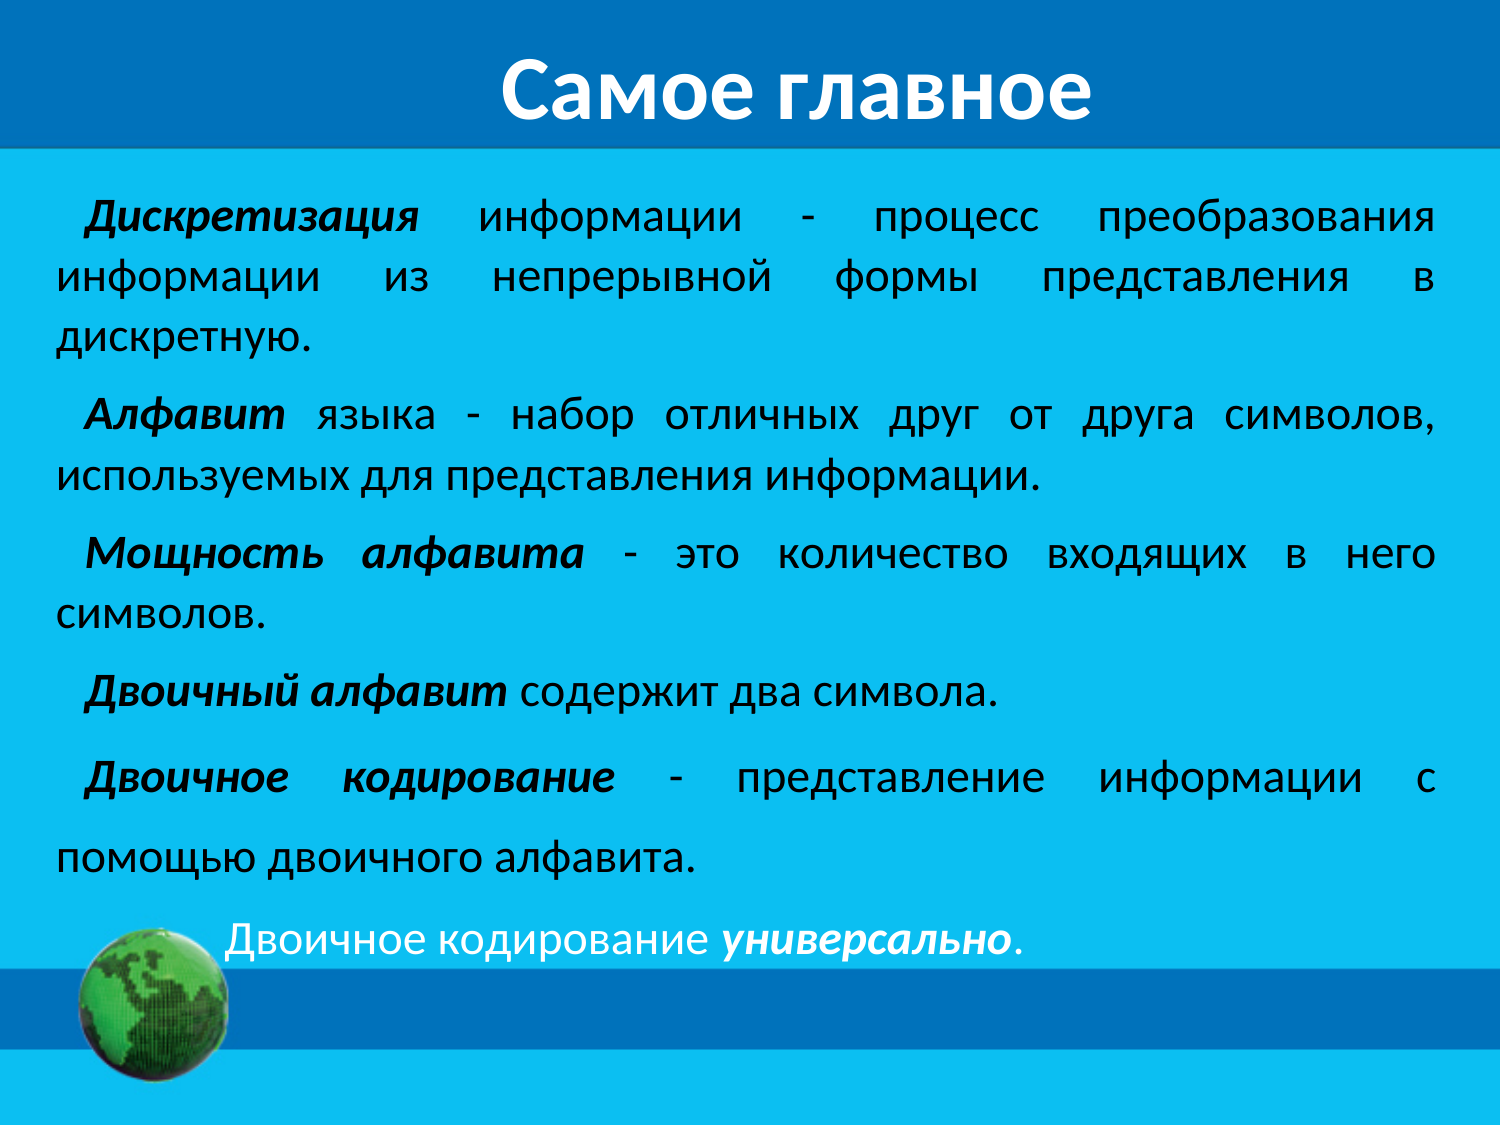

Самое главное
Дискретизация информации - процесс преобразования информации из непрерывной формы представления в дискретную.
Алфавит языка - набор отличных друг от друга символов, используемых для представления информации.
Мощность алфавита - это количество входящих в него символов.
Двоичный алфавит содержит два символа.
Двоичное кодирование - представление информации с помощью двоичного алфавита.
 Двоичное кодирование универсально.